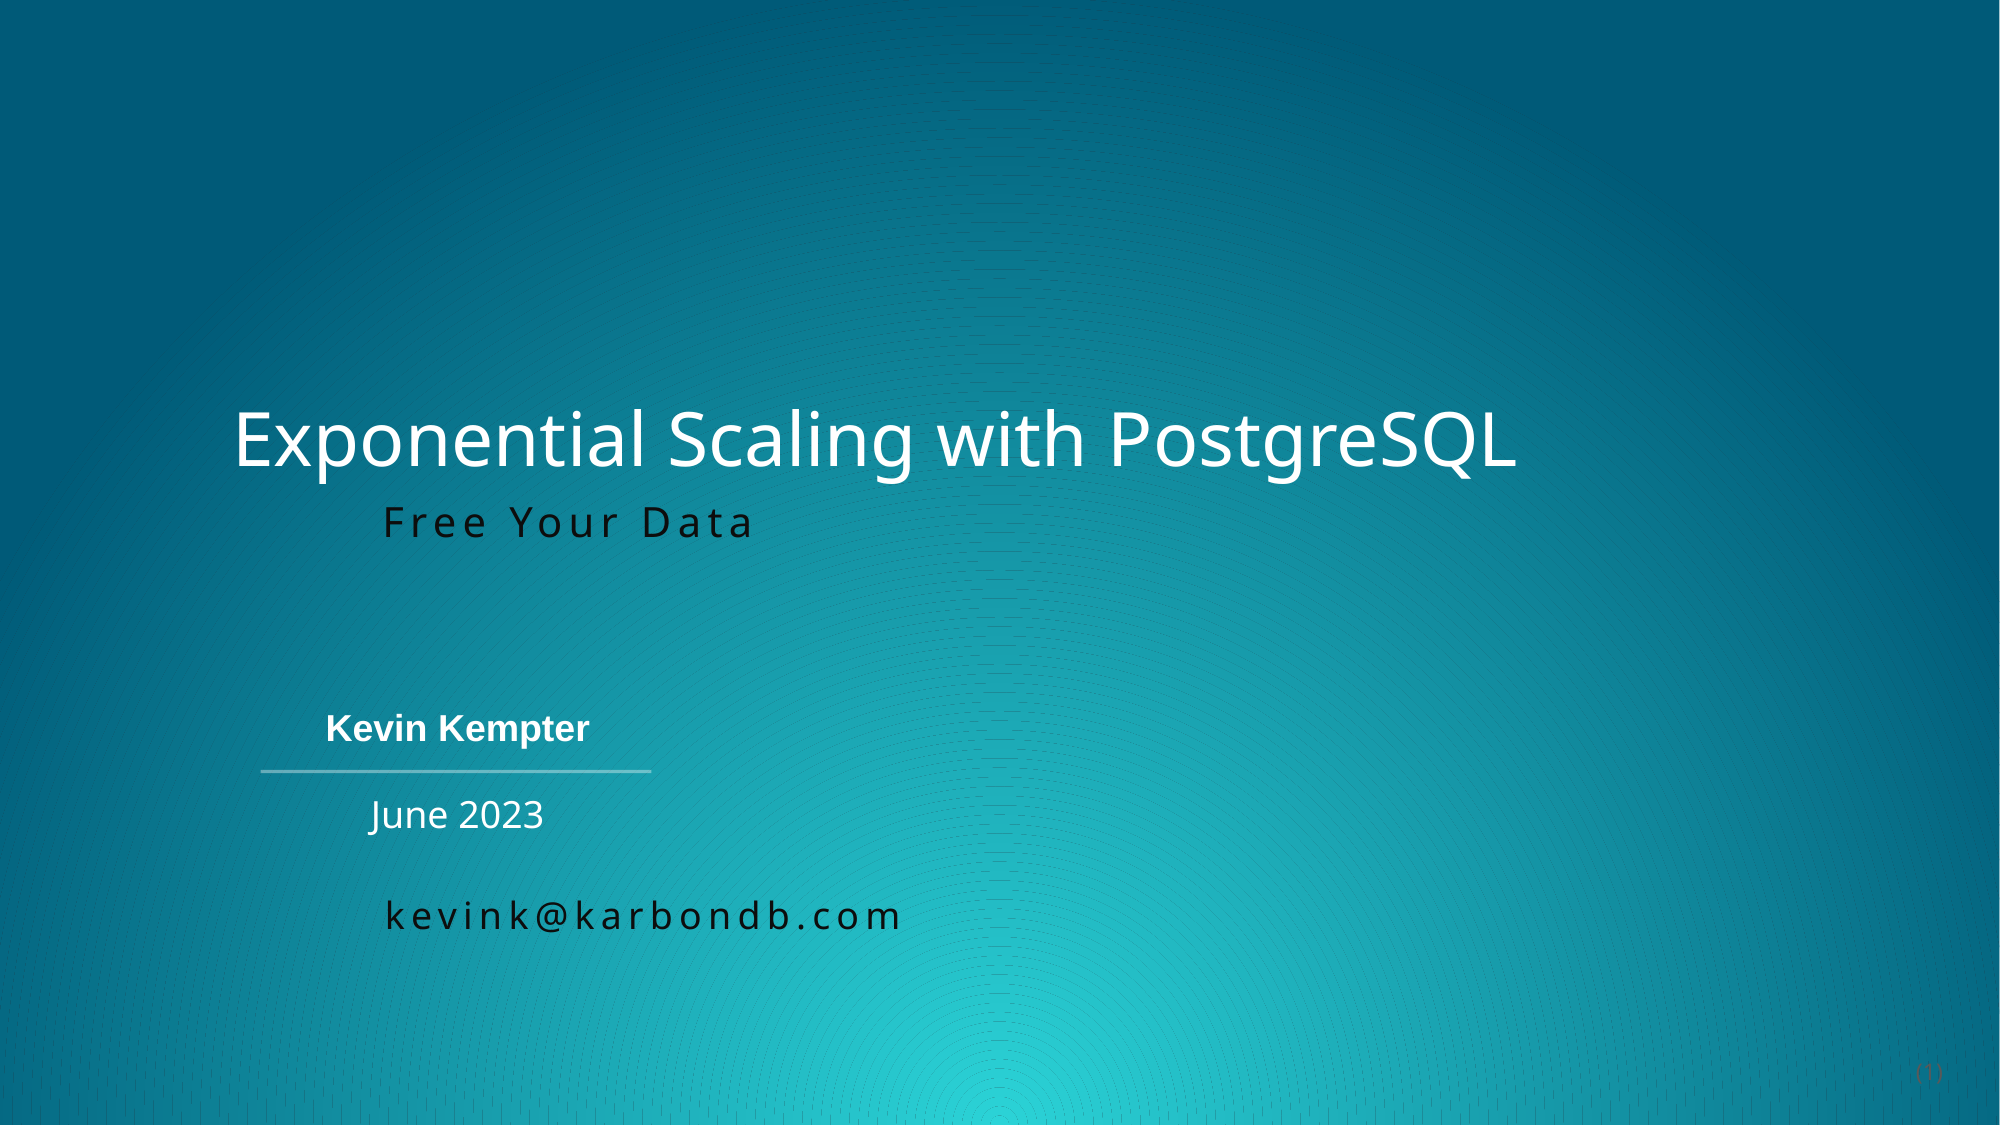

Exponential Scaling with PostgreSQL
Free Your Data
Kevin Kempter
June 2023
kevink@karbondb.com